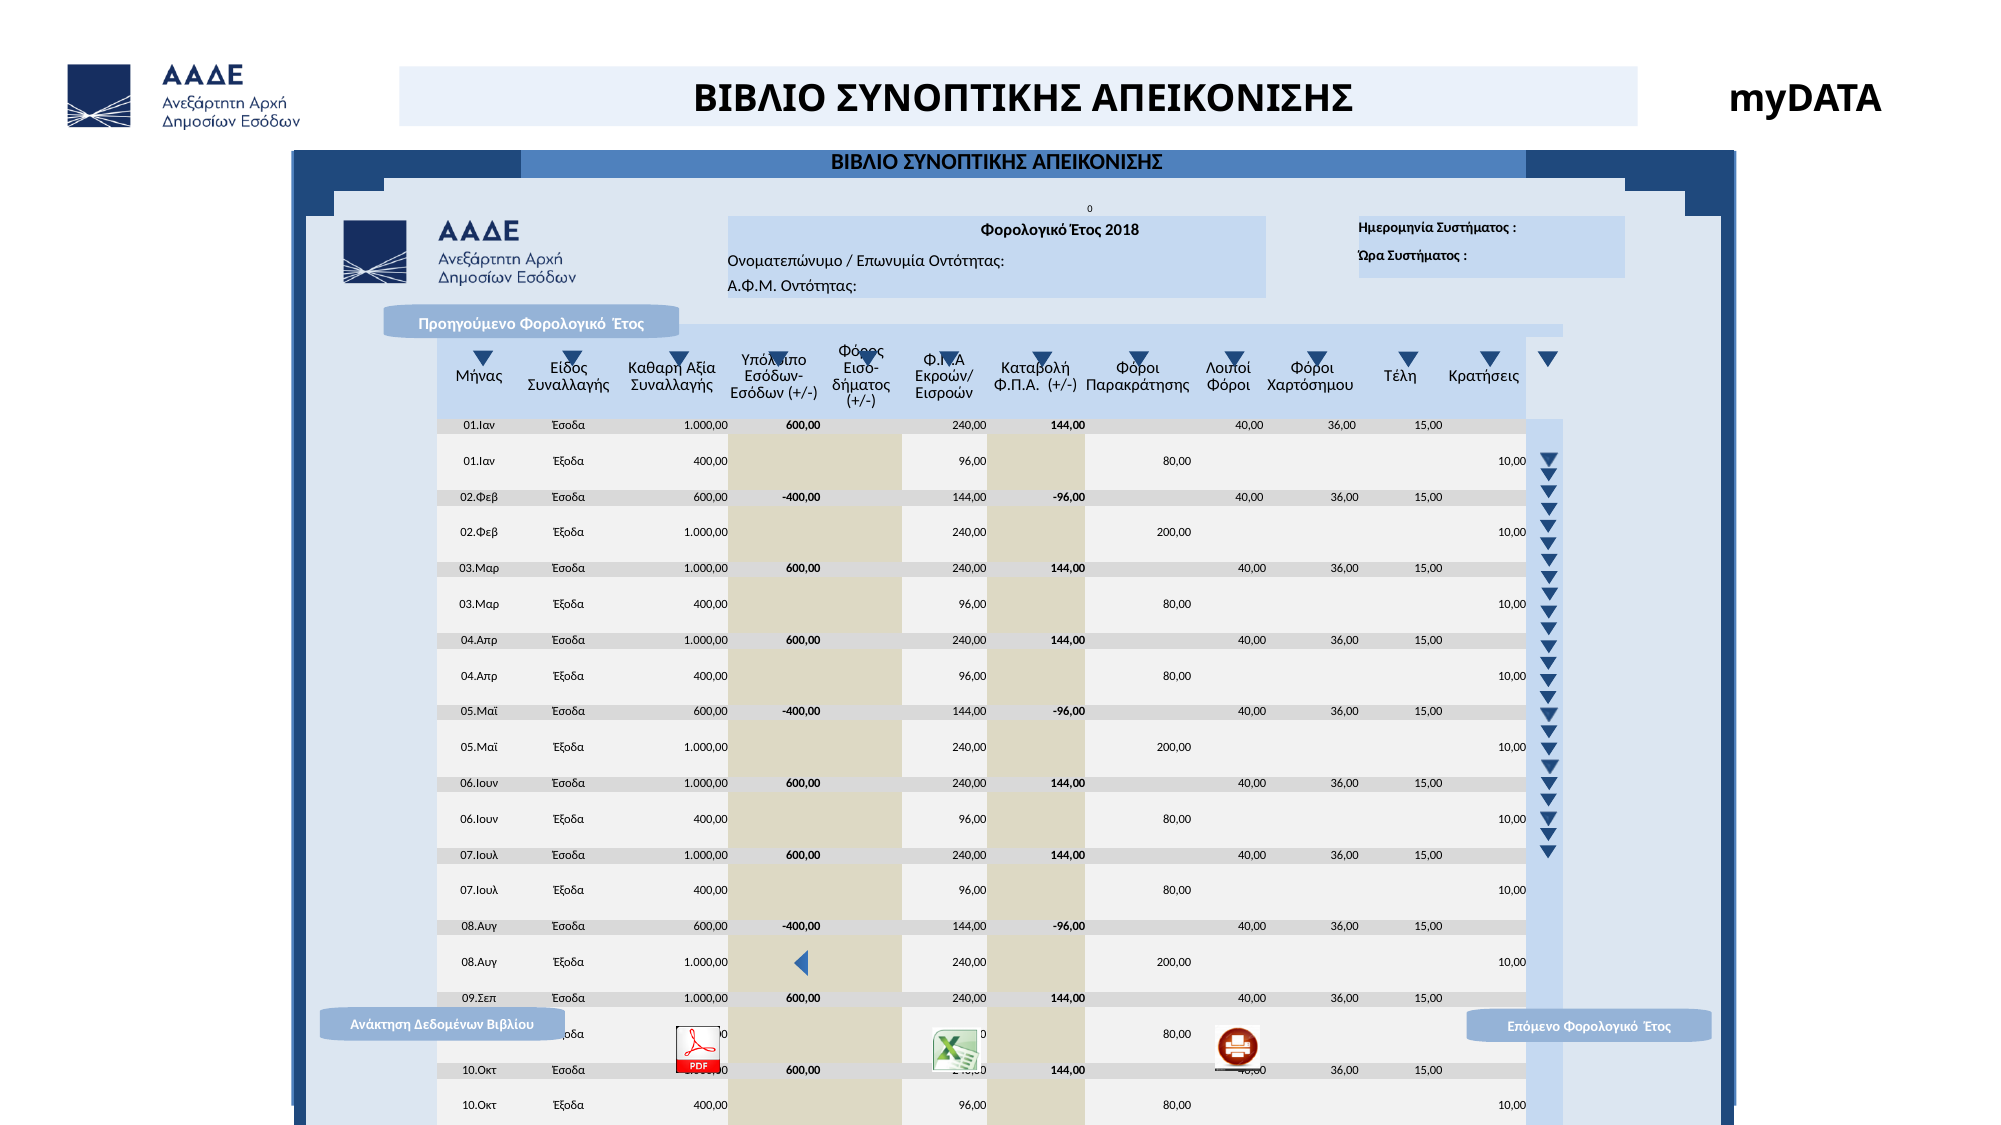

myDATA
 ΒΙΒΛΙΟ ΣΥΝΟΠΤΙΚΗΣ ΑΠΕΙΚΟΝΙΣΗΣ
| | | | | | | | | | | | ΒΙΒΛΙΟ ΣΥΝΟΠΤΙΚΗΣ ΑΠΕΙΚΟΝΙΣΗΣ | | | | | | | | | | | | | |
| --- | --- | --- | --- | --- | --- | --- | --- | --- | --- | --- | --- | --- | --- | --- | --- | --- | --- | --- | --- | --- | --- | --- | --- | --- |
| | | | | | | | | | | | | | | | | | | | | | | | | |
| | | | | | | | | | | | | | | | | | | | | | | | | |
| | | | | | | | | | | | | | | | 0 | | | | | | | | | |
| | | | | | | | | | | | | | Φορολογικό Έτος 2018 | | | | | Ημερομηνία Συστήματος : | | | | | | |
| | | | | | | | | | | | Ονοματεπώνυμο / Επωνυμία Οντότητας: | | | | | | | Ώρα Συστήματος : | | | | | | |
| | | | | | | | | | | | Α.Φ.Μ. Οντότητας: | | | | | | | | | | | | | |
| | | | | | | | | | | | | | | | | | | | | | | | | |
| | | | | | | | | | | | | | | | | | | | | | | | | |
| | | | | | | | | | | | | | | | | | | | | | | | | |
| | | | | | | | Μήνας | Είδος Συναλλαγής | | Καθαρή Αξία Συναλλαγής | Υπόλοιπο Εσόδων-Εσόδων (+/-) | Φόρος Εισο-δήματος (+/-) | Φ.Π.Α Εκροών/ Εισροών | Καταβολή Φ.Π.Α. (+/-) | Φόροι Παρακράτησης | Λοιποί Φόροι | Φόροι Χαρτόσημου | Τέλη | Κρατήσεις | | | | | |
| | | | | | | | 01.Ιαν | Έσοδα | | 1.000,00 | 600,00 | | 240,00 | 144,00 | | 40,00 | 36,00 | 15,00 | | | | | | |
| | | | | | | | 01.Ιαν | Έξοδα | | 400,00 | | | 96,00 | | 80,00 | | | | 10,00 | | | | | |
| | | | | | | | 02.Φεβ | Έσοδα | | 600,00 | -400,00 | | 144,00 | -96,00 | | 40,00 | 36,00 | 15,00 | | | | | | |
| | | | | | | | 02.Φεβ | Έξοδα | | 1.000,00 | | | 240,00 | | 200,00 | | | | 10,00 | | | | | |
| | | | | | | | 03.Μαρ | Έσοδα | | 1.000,00 | 600,00 | | 240,00 | 144,00 | | 40,00 | 36,00 | 15,00 | | | | | | |
| | | | | | | | 03.Μαρ | Έξοδα | | 400,00 | | | 96,00 | | 80,00 | | | | 10,00 | | | | | |
| | | | | | | | 04.Απρ | Έσοδα | | 1.000,00 | 600,00 | | 240,00 | 144,00 | | 40,00 | 36,00 | 15,00 | | | | | | |
| | | | | | | | 04.Απρ | Έξοδα | | 400,00 | | | 96,00 | | 80,00 | | | | 10,00 | | | | | |
| | | | | | | | 05.Μαϊ | Έσοδα | | 600,00 | -400,00 | | 144,00 | -96,00 | | 40,00 | 36,00 | 15,00 | | | | | | |
| | | | | | | | 05.Μαϊ | Έξοδα | | 1.000,00 | | | 240,00 | | 200,00 | | | | 10,00 | | | | | |
| | | | | | | | 06.Ιουν | Έσοδα | | 1.000,00 | 600,00 | | 240,00 | 144,00 | | 40,00 | 36,00 | 15,00 | | | | | | |
| | | | | | | | 06.Ιουν | Έξοδα | | 400,00 | | | 96,00 | | 80,00 | | | | 10,00 | | | | | |
| | | | | | | | 07.Ιουλ | Έσοδα | | 1.000,00 | 600,00 | | 240,00 | 144,00 | | 40,00 | 36,00 | 15,00 | | | | | | |
| | | | | | | | 07.Ιουλ | Έξοδα | | 400,00 | | | 96,00 | | 80,00 | | | | 10,00 | | | | | |
| | | | | | | | 08.Αυγ | Έσοδα | | 600,00 | -400,00 | | 144,00 | -96,00 | | 40,00 | 36,00 | 15,00 | | | | | | |
| | | | | | | | 08.Αυγ | Έξοδα | | 1.000,00 | | | 240,00 | | 200,00 | | | | 10,00 | | | | | |
| | | | | | | | 09.Σεπ | Έσοδα | | 1.000,00 | 600,00 | | 240,00 | 144,00 | | 40,00 | 36,00 | 15,00 | | | | | | |
| | | | | | | | 09.Σεπ | Έξοδα | | 400,00 | | | 96,00 | | 80,00 | | | | 10,00 | | | | | |
| | | | | | | | 10.Οκτ | Έσοδα | | 1.000,00 | 600,00 | | 240,00 | 144,00 | | 40,00 | 36,00 | 15,00 | | | | | | |
| | | | | | | | 10.Οκτ | Έξοδα | | 400,00 | | | 96,00 | | 80,00 | | | | 10,00 | | | | | |
| | | | | | | | 11.Νοε | Έσοδα | | 1.000,00 | 600,00 | | 240,00 | 144,00 | | 40,00 | 36,00 | 15,00 | | | | | | |
| | | | | | | | 11.Νοε | Έξοδα | | 400,00 | | | 96,00 | | 80,00 | | | | 10,00 | | | | | |
| | | | | | | | 12.Δεκ | Έσοδα | | 1.000,00 | 600,00 | | 240,00 | 144,00 | | 40,00 | 36,00 | 15,00 | | | | | | |
| | | | | | | | 12.Δεκ | Έξοδα | | 400,00 | | | 96,00 | | 80,00 | | | | 10,00 | | | | | |
| | | | | | | | Σύνολα Εσόδων | | | 10.800,00 | 4.200,00 | 582,00 | 2.592,00 | 1.296,00 | 0,00 | 0,00 | 0,00 | 180,00 | | | | | | |
| | | | | | | | Σύνολα Εξόδων | | | 6.600,00 | | 0,00 | 1.584,00 | 0,00 | 1.320,00 | 480,00 | 432,00 | 0,00 | 120,00 | | | | | |
| | | | | | | | Σύνολα Απόδοσης Φόρων | | | | | 582,00 | | 600,00 | 1.320,00 | 400,00 | 0,00 | 180,00 | | | | | | |
| | | | | | | | Υπόλοιπο προς Απόδοση | | | | | 0,00 | | -696,00 | 0,00 | -80,00 | -432,00 | 0,00 | | | | | | |
| | | | | | | | Κατάτμηση Οντότητας | | | Ασυμφωνία | | Συμφωνία | Συμφωνία | Προσωρινή Ασυμφωνία | Συμφωνία | Ασυμφωνία | Συμφωνία | Συμφωνία | | | | | | |
| | | | | | | | | | | | | | | | | | | | | | | | | |
| | | | | | | | | | | | | | | | | | | | | | | | | |
| | | | | | | | | | | | | | | | | | | | | | | | | |
| | | | | | | | | | | | Εξαγωγή σε | | | Εξαγωγή σε | | | Εκτύπωση | | | | | | | |
| | | | | | | | | | | | Αρχείο PDF | | | Αρχείο Excel | | | | | | | | | | |
| | | | | | | | | | | | | | | | | | | | | | | | | |
| | | | | | | | | | | | | | | | | | | | | | | | | |
| | | | | | | | | | | | | | | | | | | | | | | | | |
Προηγούμενο Φορολογικό Έτος
Ανάκτηση Δεδομένων Βιβλίου
Επόμενο Φορολογικό Έτος